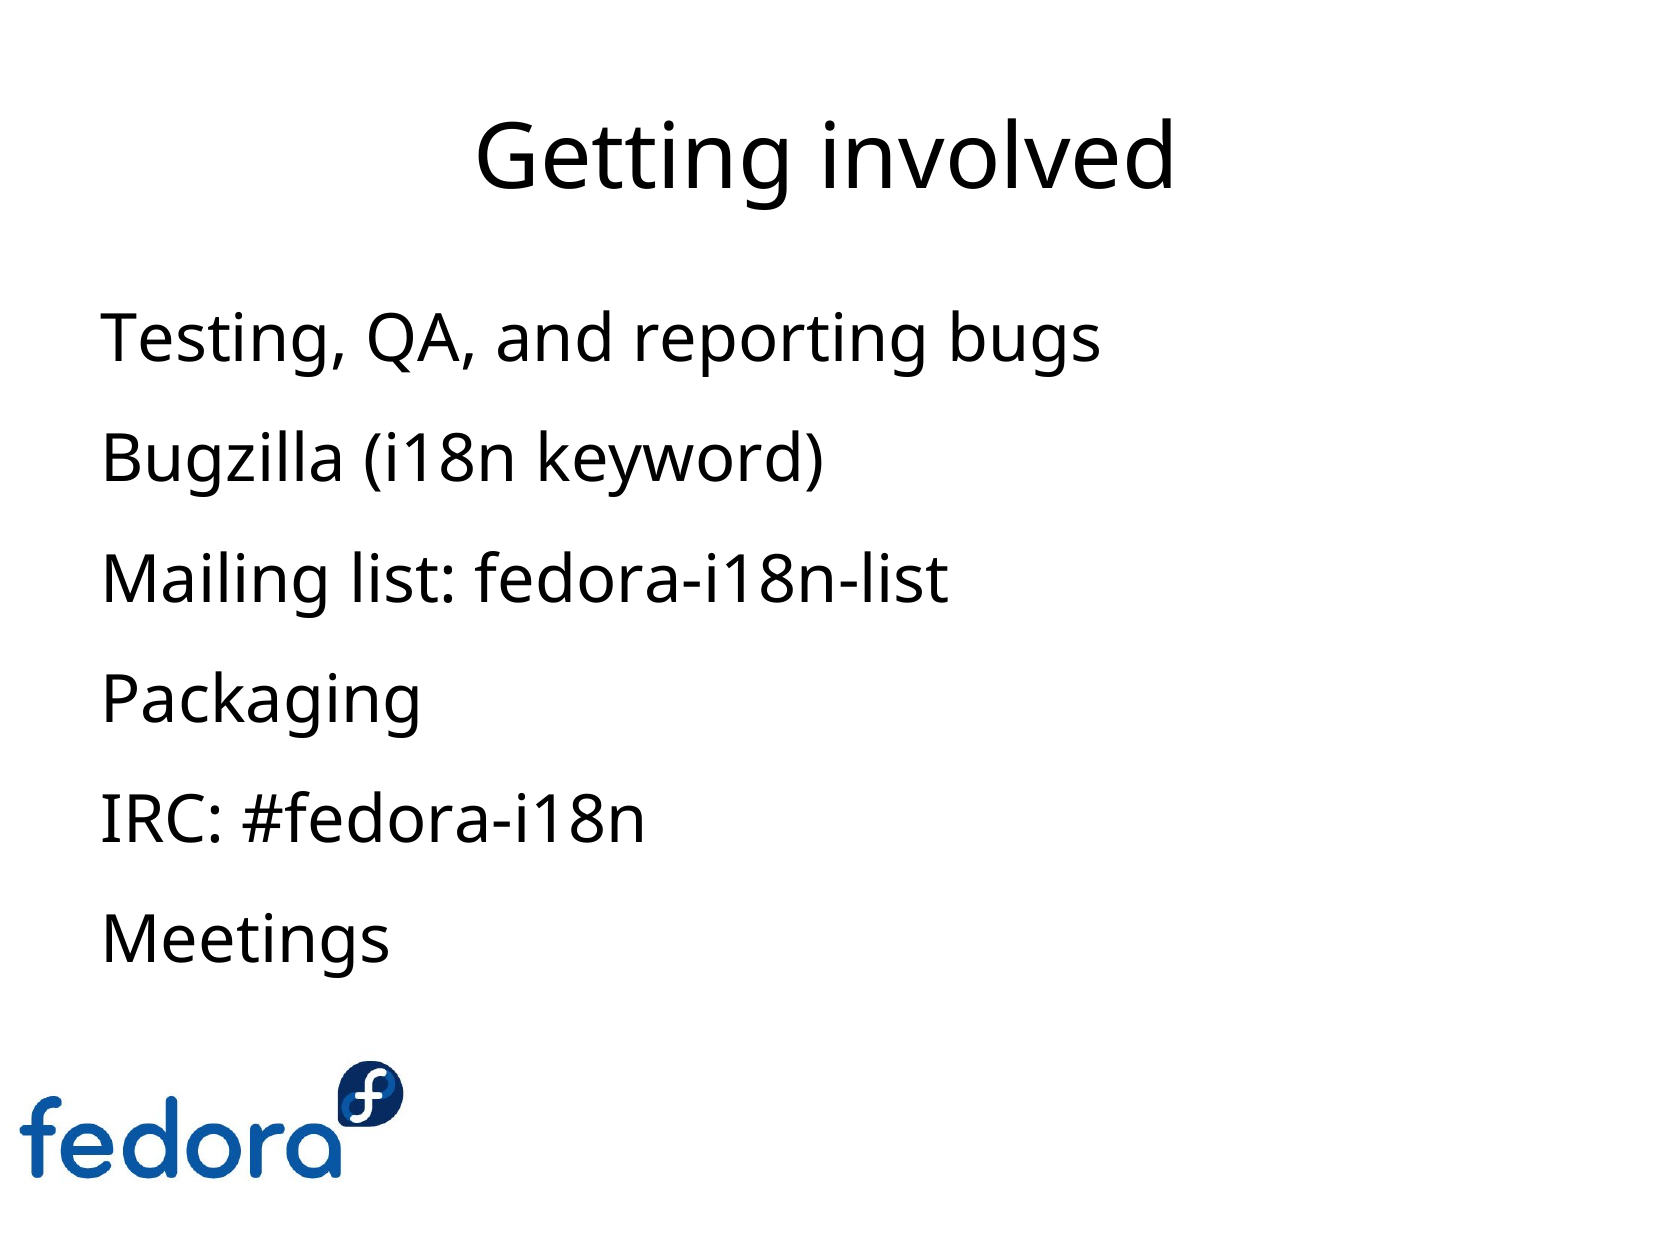

# Getting involved
Testing, QA, and reporting bugs
Bugzilla (i18n keyword)
Mailing list: fedora-i18n-list
Packaging
IRC: #fedora-i18n
Meetings